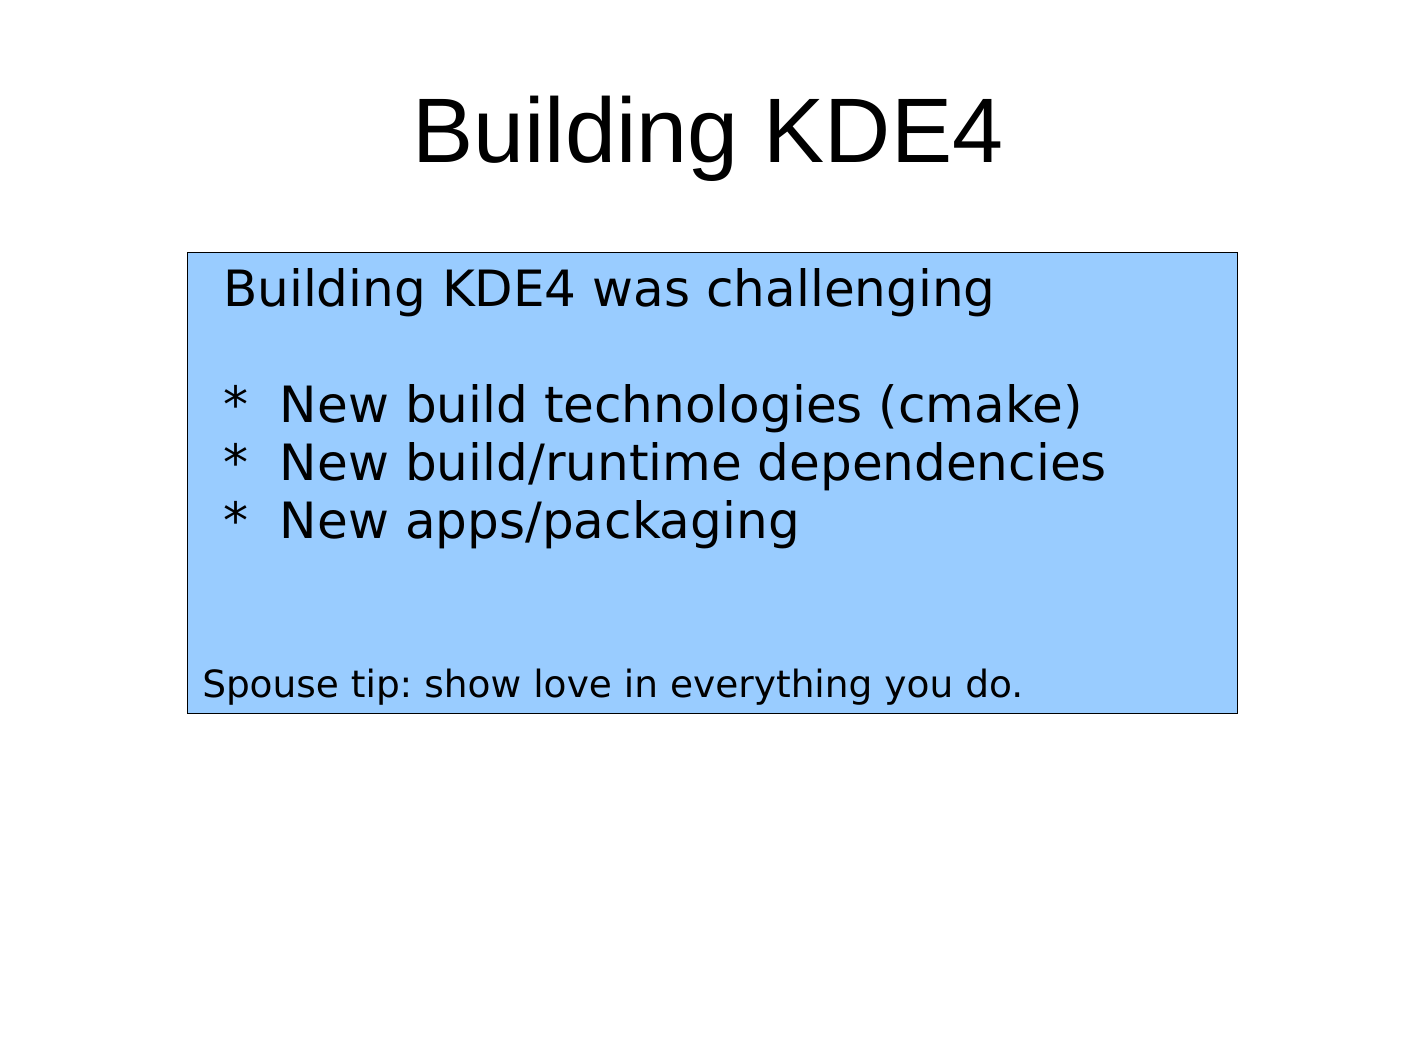

# Building KDE4
Building KDE4 was challenging
* New build technologies (cmake)
* New build/runtime dependencies
* New apps/packaging
Spouse tip: show love in everything you do.